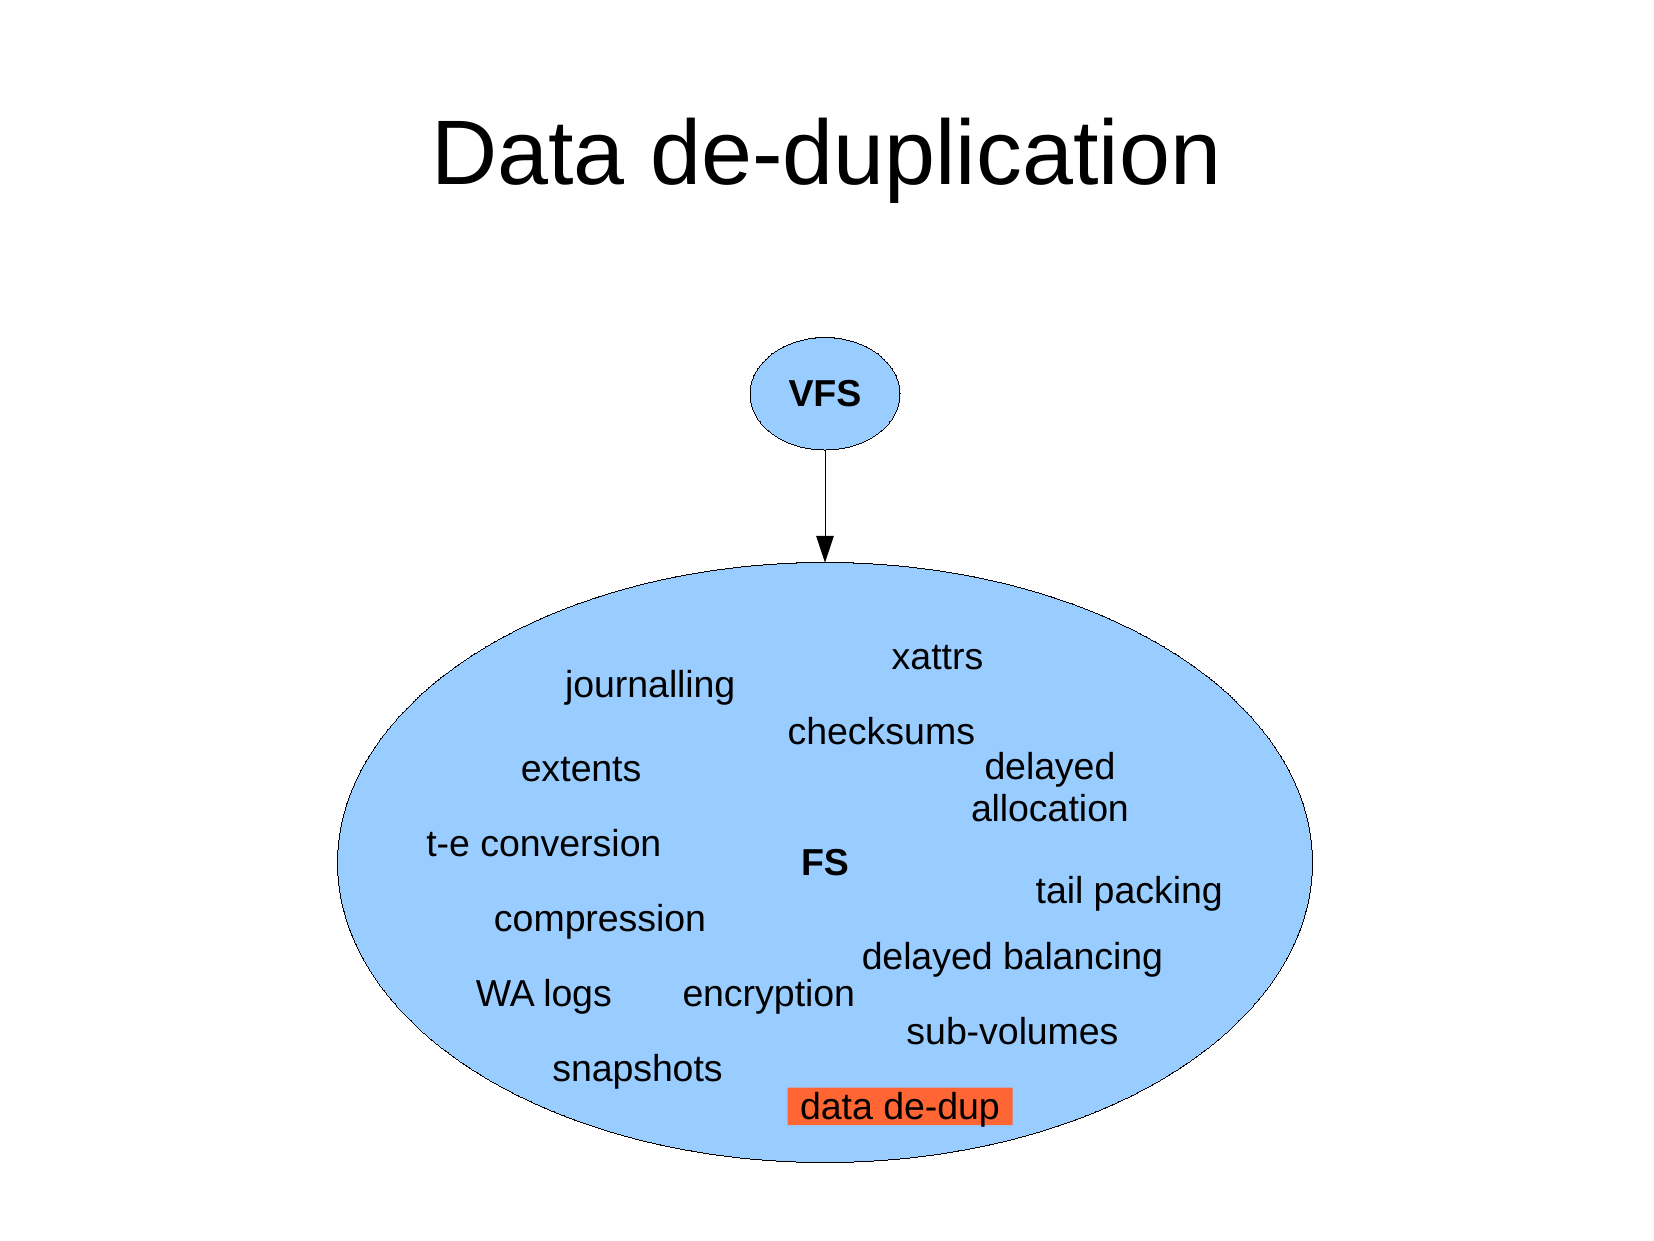

# Data de-duplication
VFS
FS
xattrs
journalling
checksums
extents
delayed
allocation
t-e conversion
tail packing
compression
delayed balancing
WA logs
encryption
sub-volumes
snapshots
data de-dup